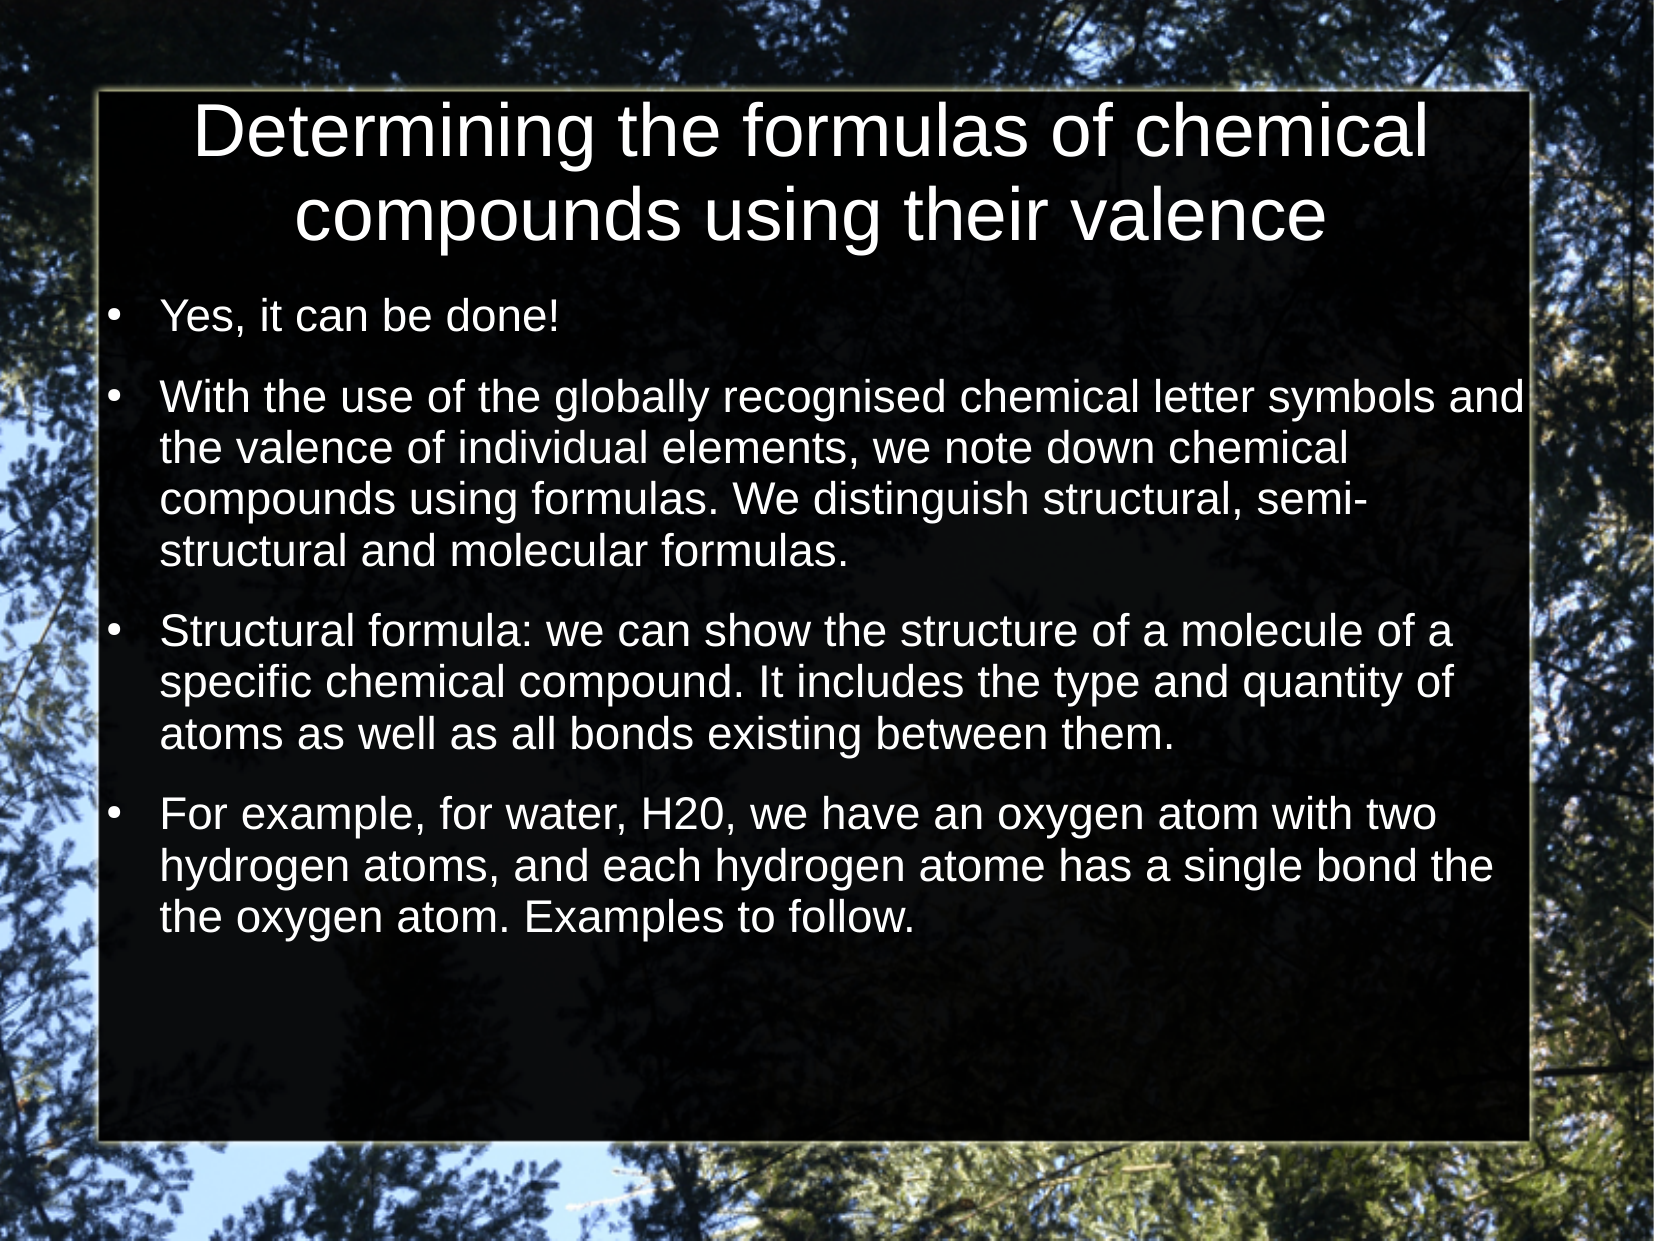

# Determining the formulas of chemical compounds using their valence
Yes, it can be done!
With the use of the globally recognised chemical letter symbols and the valence of individual elements, we note down chemical compounds using formulas. We distinguish structural, semi-structural and molecular formulas.
Structural formula: we can show the structure of a molecule of a specific chemical compound. It includes the type and quantity of atoms as well as all bonds existing between them.
For example, for water, H20, we have an oxygen atom with two hydrogen atoms, and each hydrogen atome has a single bond the the oxygen atom. Examples to follow.